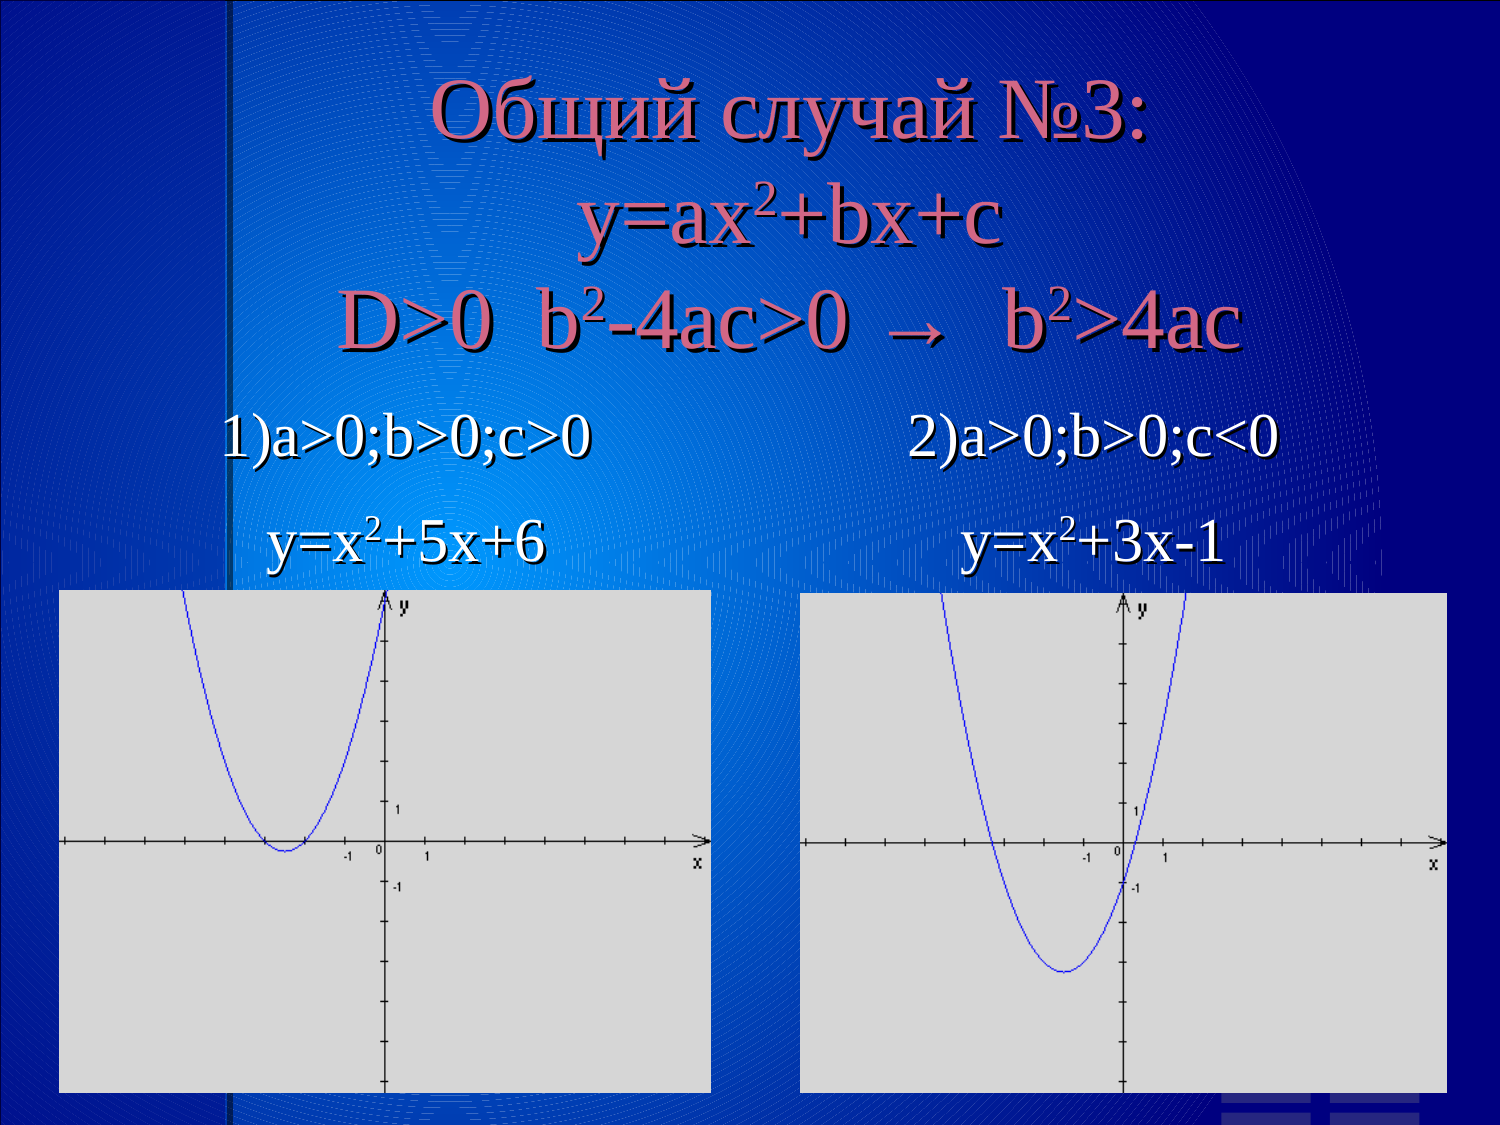

# Общий случай №3: y=ax2+bx+c D>0 b2-4ac>0 → b2>4ac
1)a>0;b>0;c>0
y=x2+5x+6
2)a>0;b>0;c<0
y=x2+3x-1